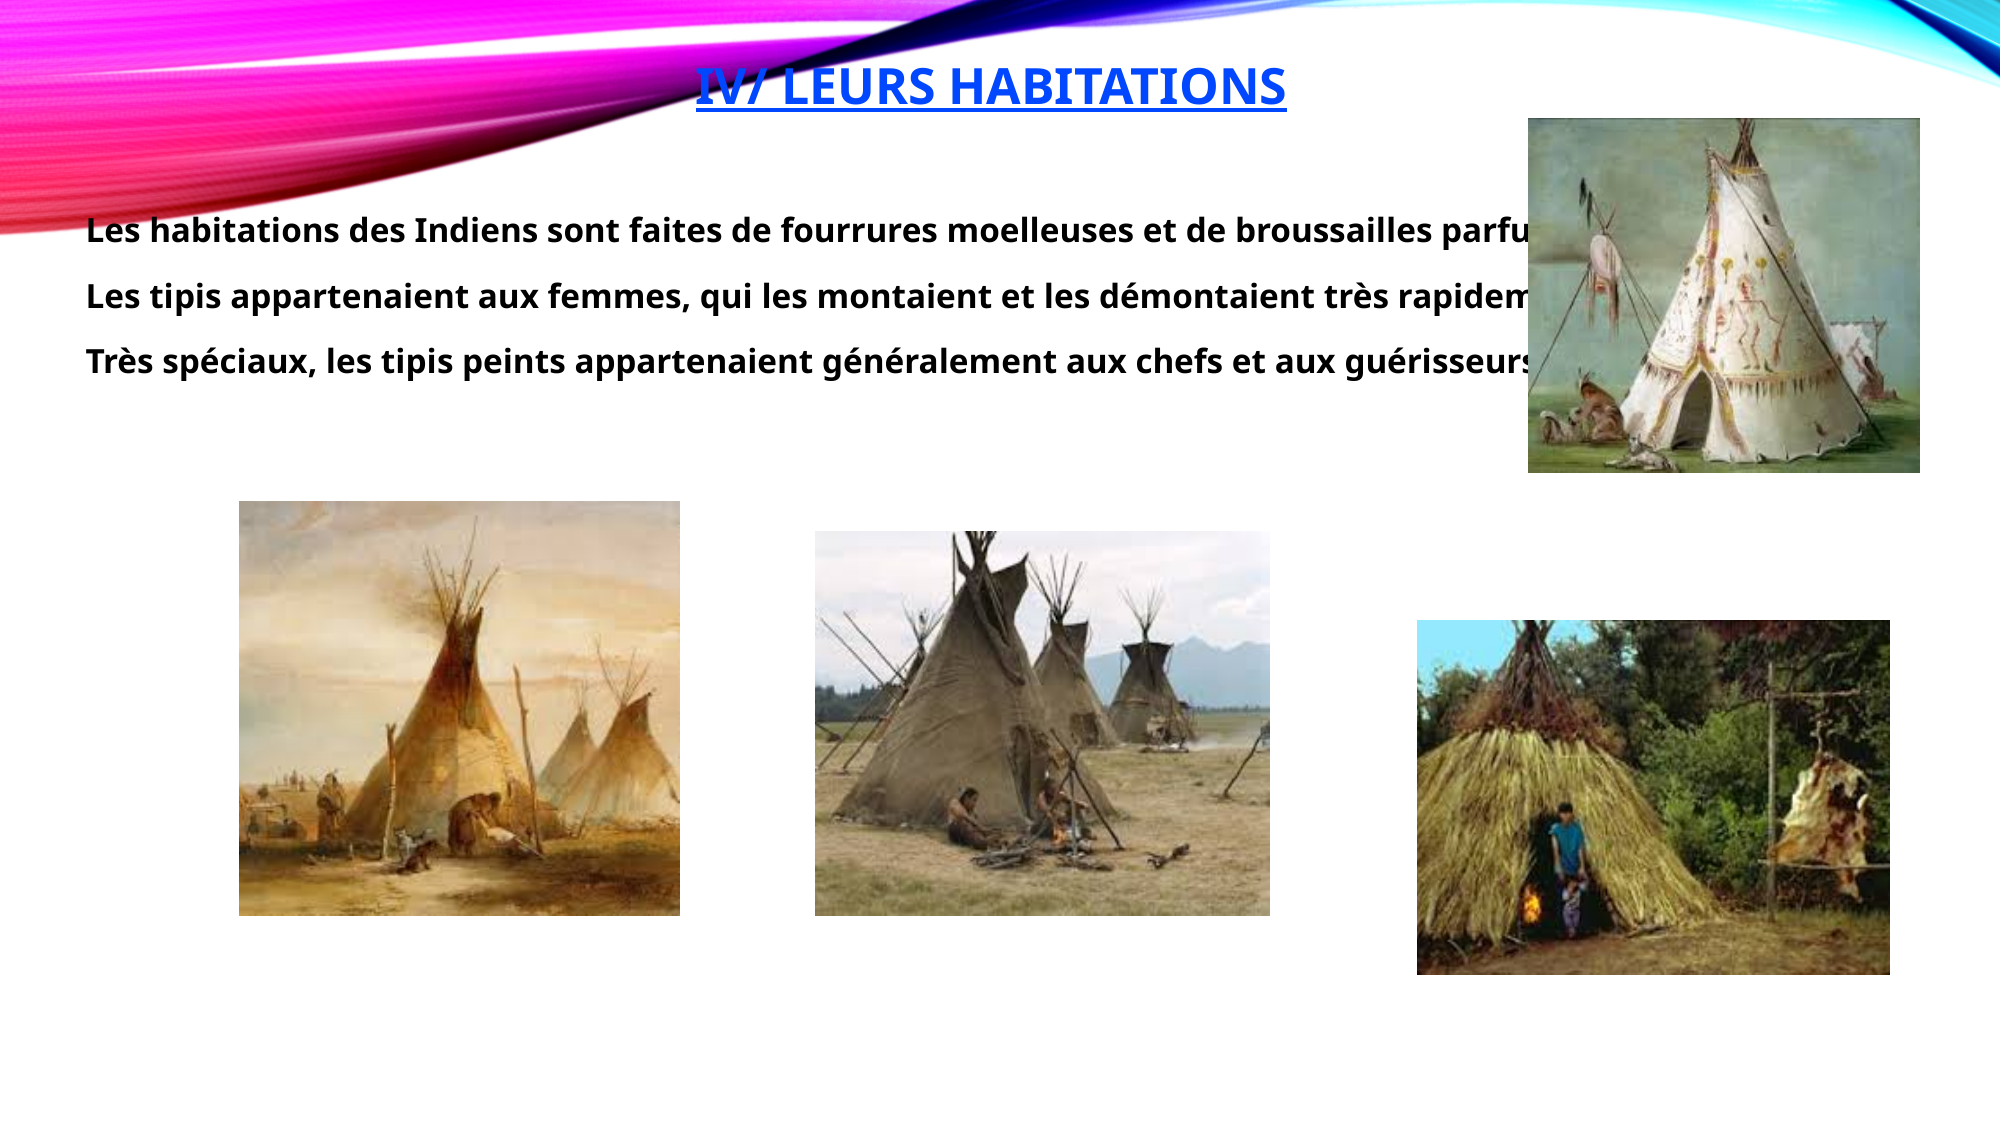

# IV/ LEURS HABITATIONS
Les habitations des Indiens sont faites de fourrures moelleuses et de broussailles parfumées.
Les tipis appartenaient aux femmes, qui les montaient et les démontaient très rapidement.
Très spéciaux, les tipis peints appartenaient généralement aux chefs et aux guérisseurs.